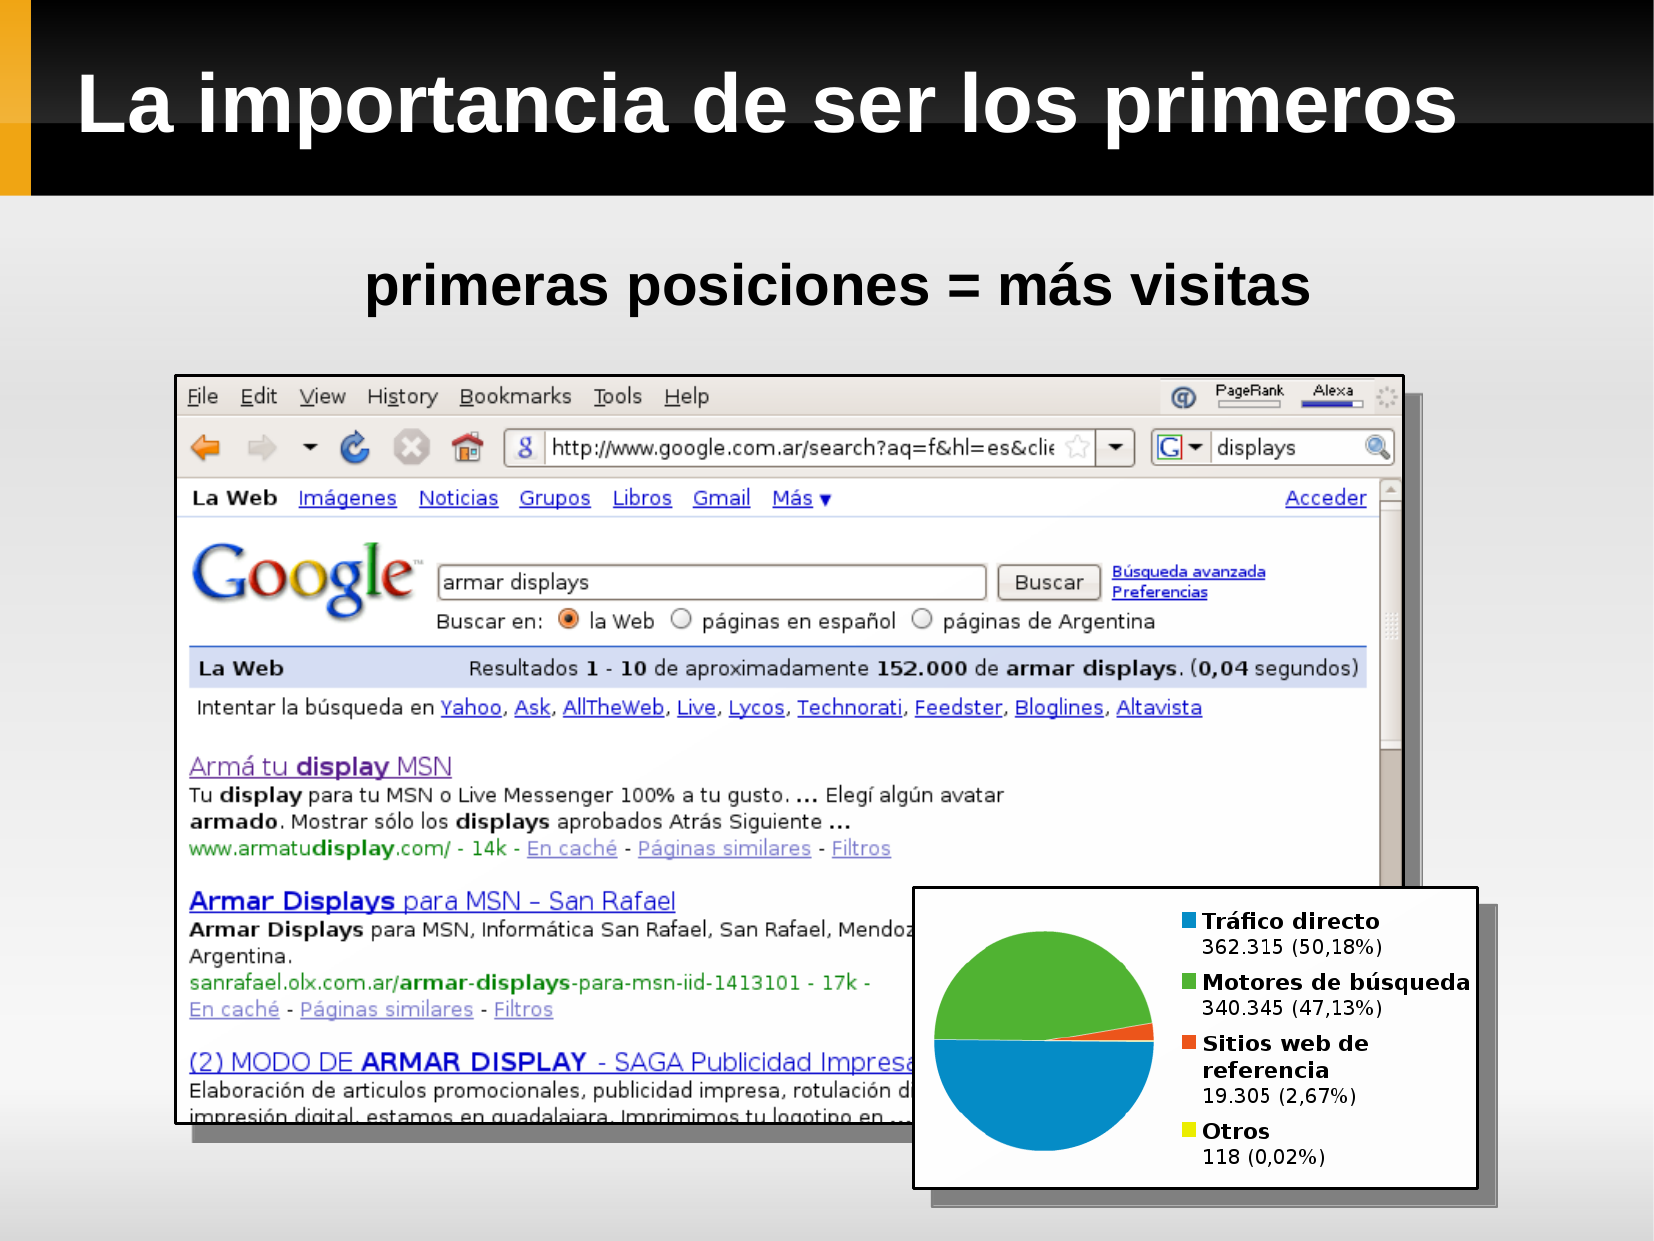

# La importancia de ser los primeros
primeras posiciones = más visitas